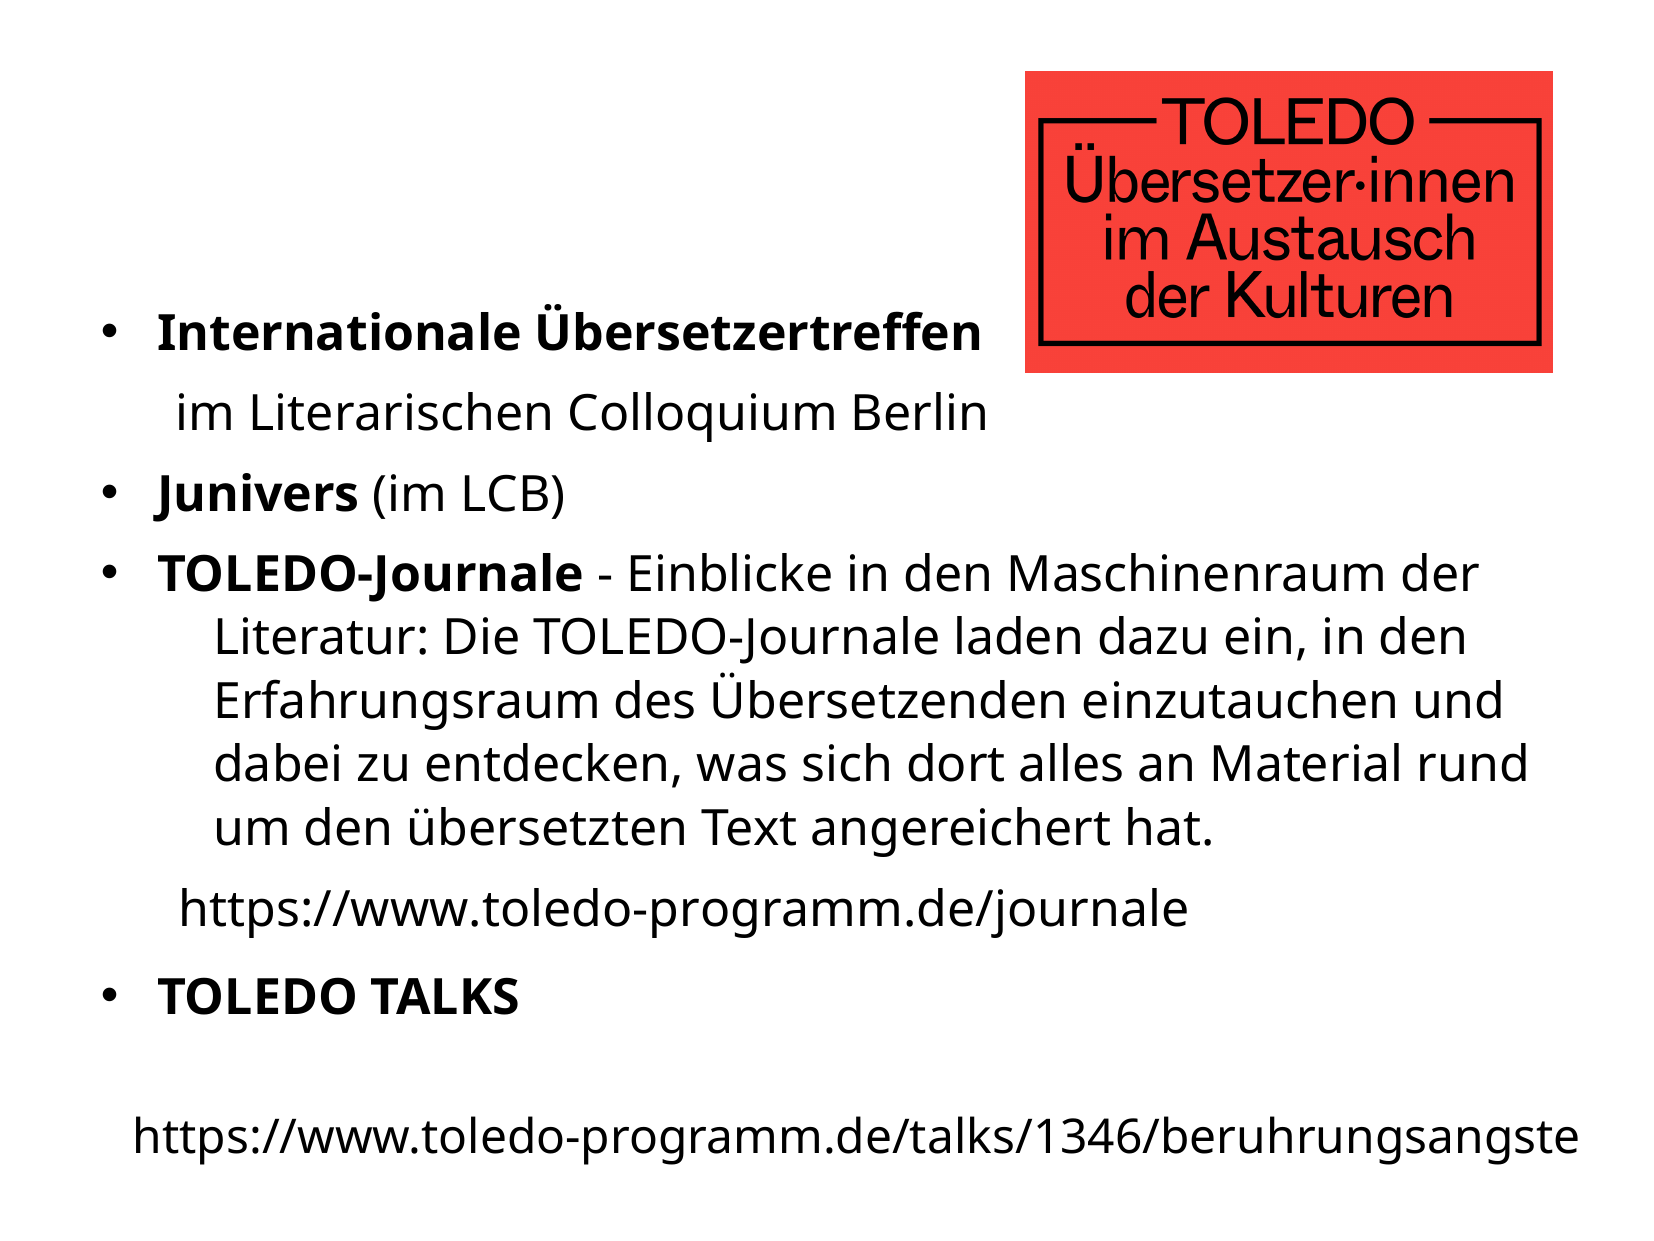

Internationale Übersetzertreffen
	im Literarischen Colloquium Berlin
Junivers (im LCB)
TOLEDO-Journale - Einblicke in den Maschinenraum der Literatur: Die TOLEDO-Journale laden dazu ein, in den Erfahrungsraum des Übersetzenden einzutauchen und dabei zu entdecken, was sich dort alles an Material rund um den übersetzten Text angereichert hat.
 https://www.toledo-programm.de/journale
TOLEDO TALKS
 https://www.toledo-programm.de/talks/1346/beruhrungsangste